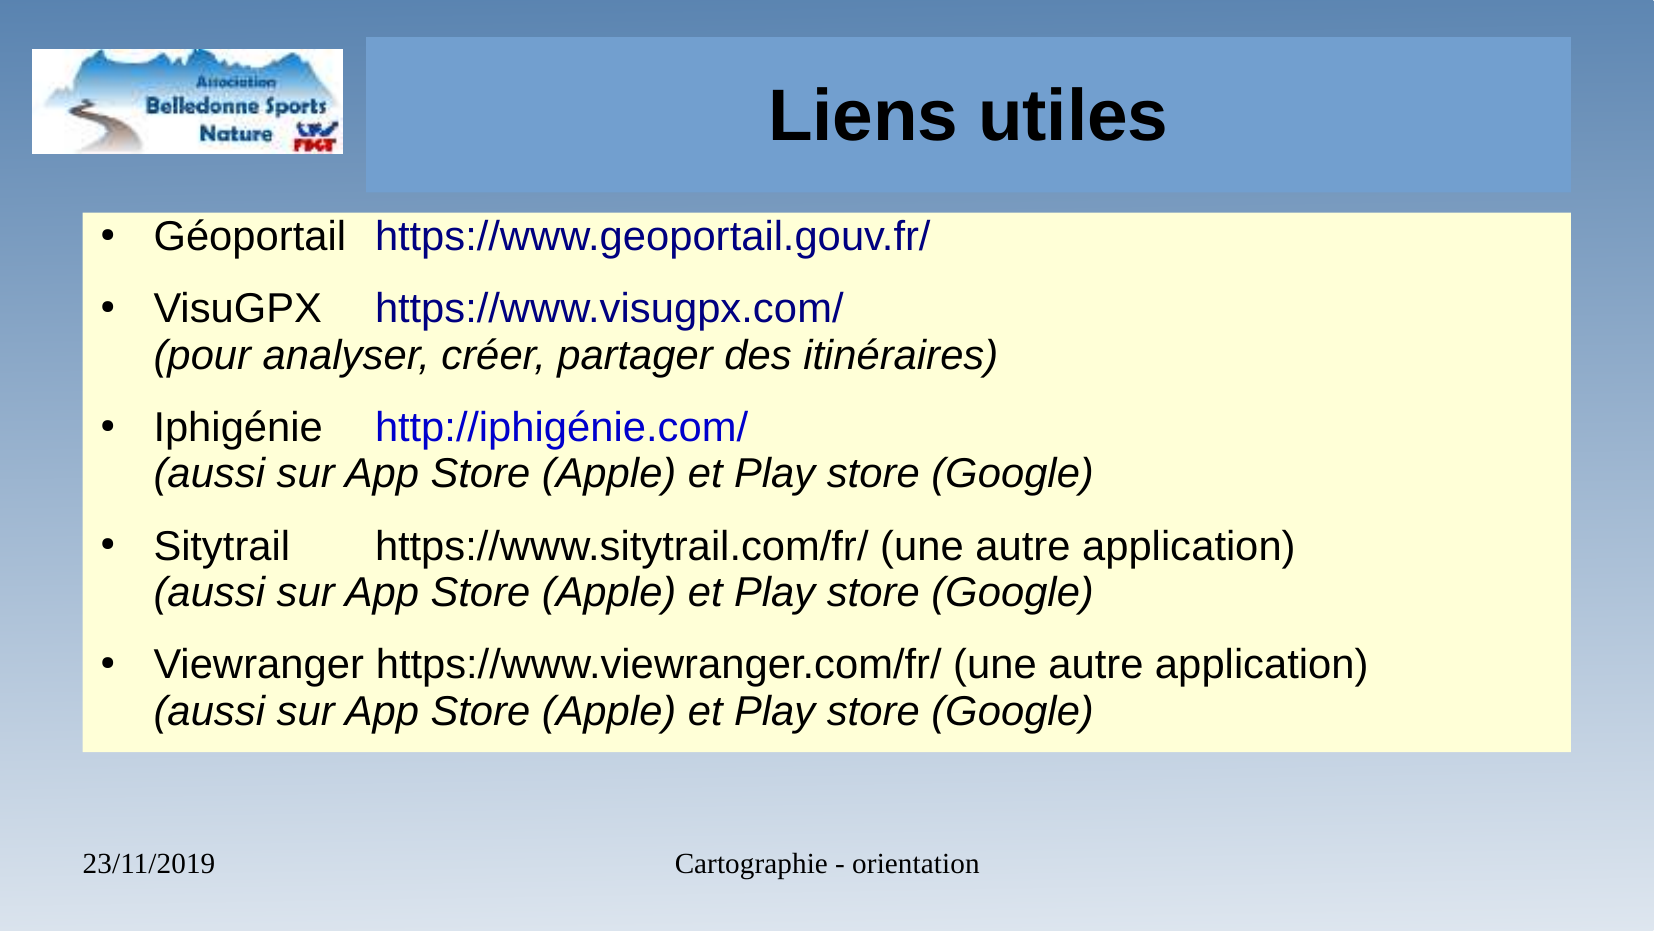

# Liens utiles
Géoportail 	https://www.geoportail.gouv.fr/
VisuGPX 	https://www.visugpx.com/
(pour analyser, créer, partager des itinéraires)
Iphigénie	http://iphigénie.com/
(aussi sur App Store (Apple) et Play store (Google)
Sitytrail		https://www.sitytrail.com/fr/ (une autre application)
(aussi sur App Store (Apple) et Play store (Google)
Viewranger https://www.viewranger.com/fr/ (une autre application)
(aussi sur App Store (Apple) et Play store (Google)